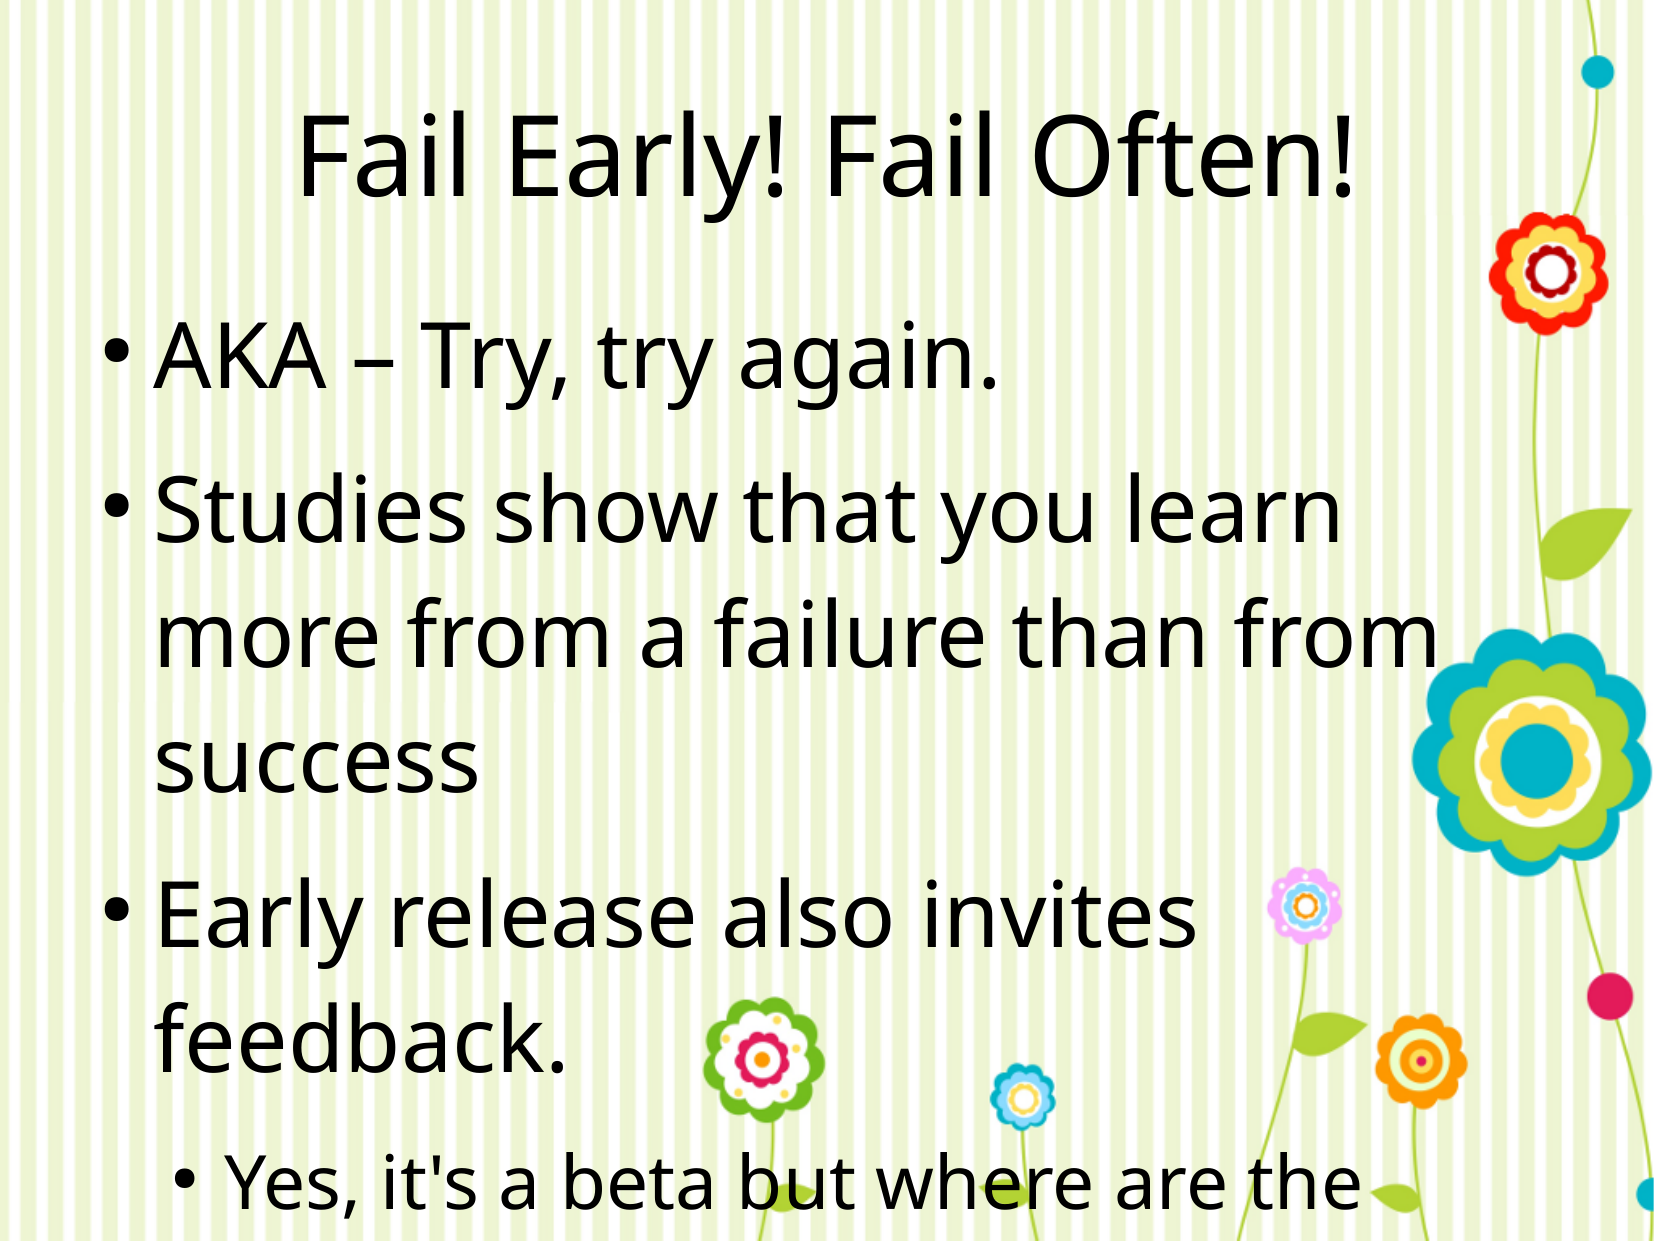

# Fail Early! Fail Often!
AKA – Try, try again.
Studies show that you learn more from a failure than from success
Early release also invites feedback.
Yes, it's a beta but where are the problems?
I know you didn't find every bug.